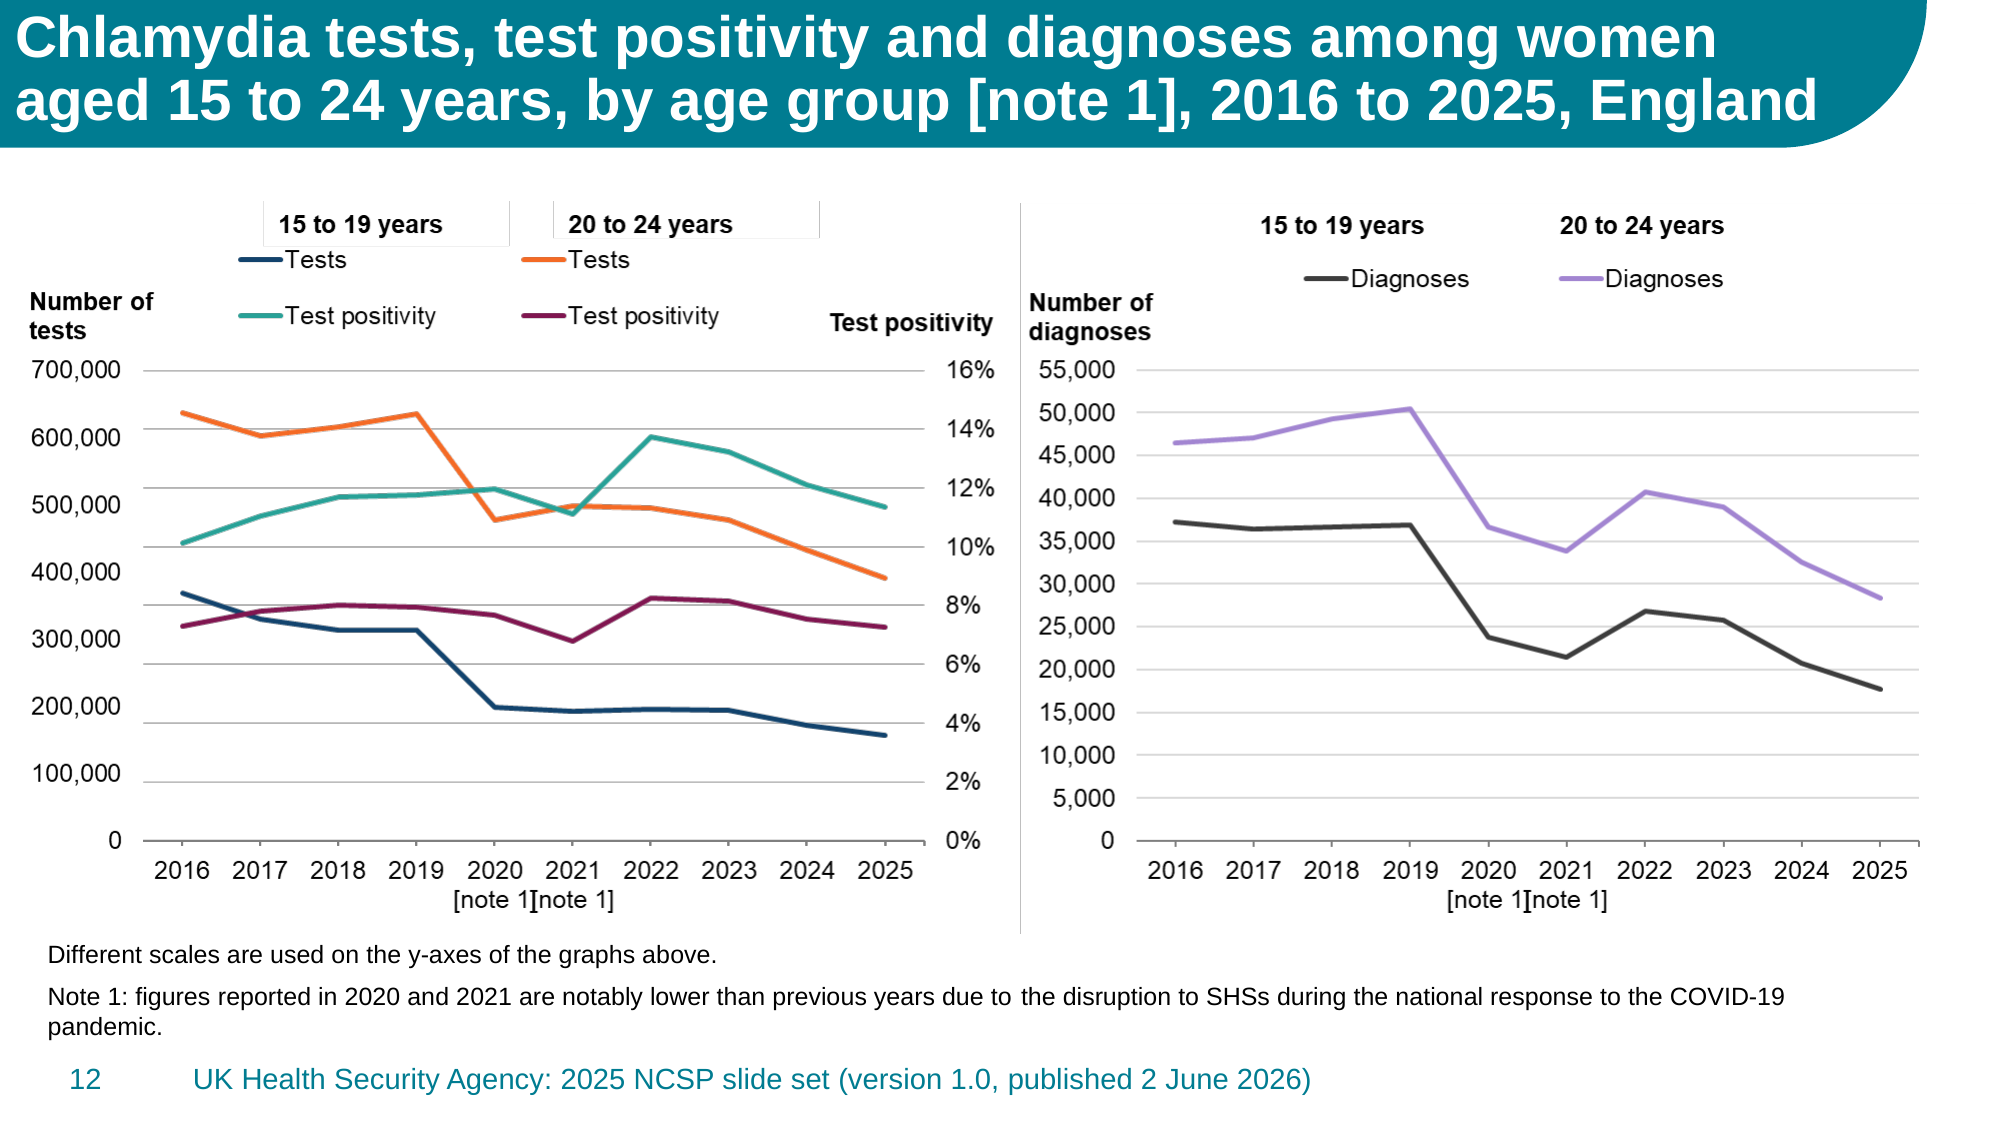

# Chlamydia tests, test positivity and diagnoses among women aged 15 to 24 years, by age group [note 1], 2016 to 2025, England
Different scales are used on the y-axes of the graphs above.
Note 1: figures reported in 2020 and 2021 are notably lower than previous years due to the disruption to SHSs during the national response to the COVID-19 pandemic.
8